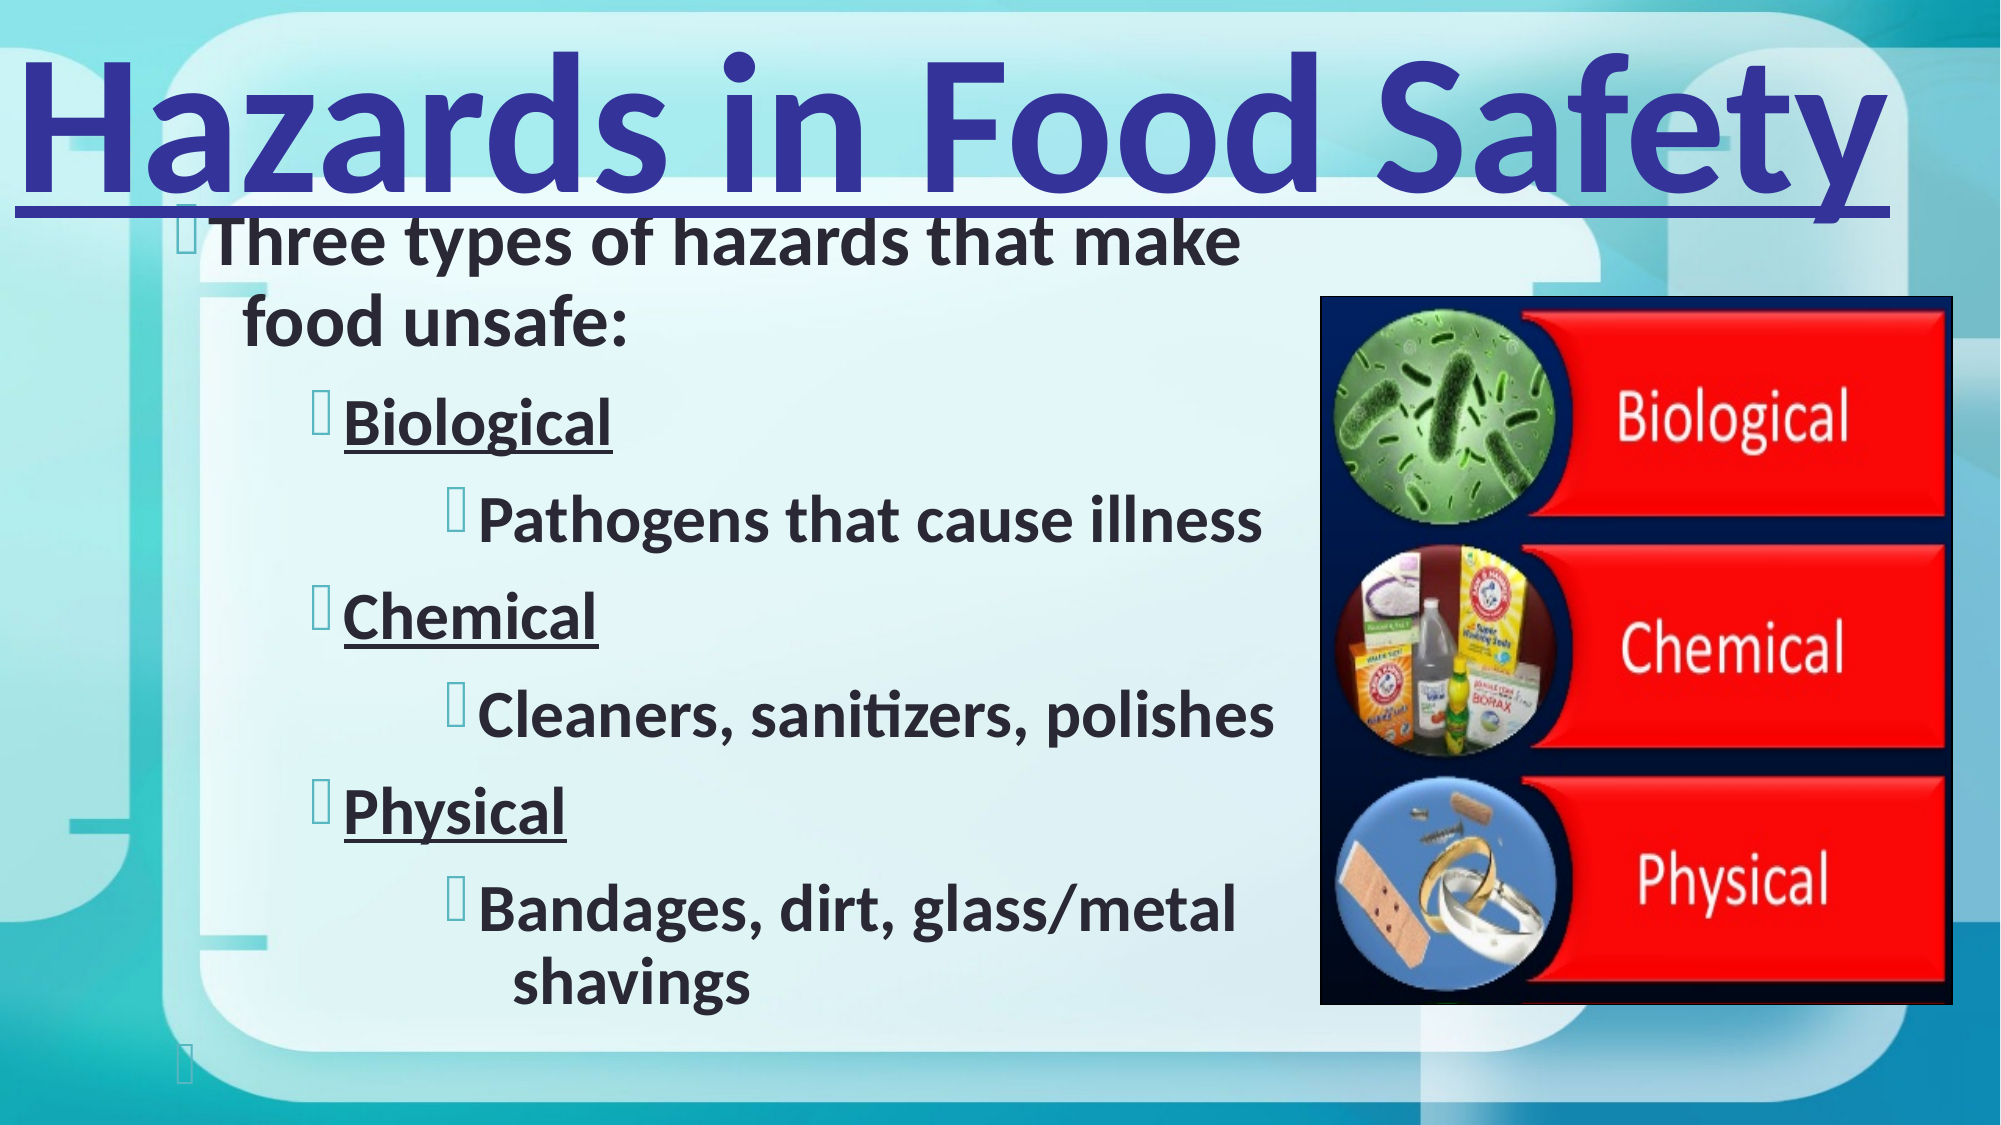

Hazards in Food Safety
# Three types of hazards that make food unsafe:
Biological
Pathogens that cause illness
Chemical
Cleaners, sanitizers, polishes
Physical
Bandages, dirt, glass/metal shavings